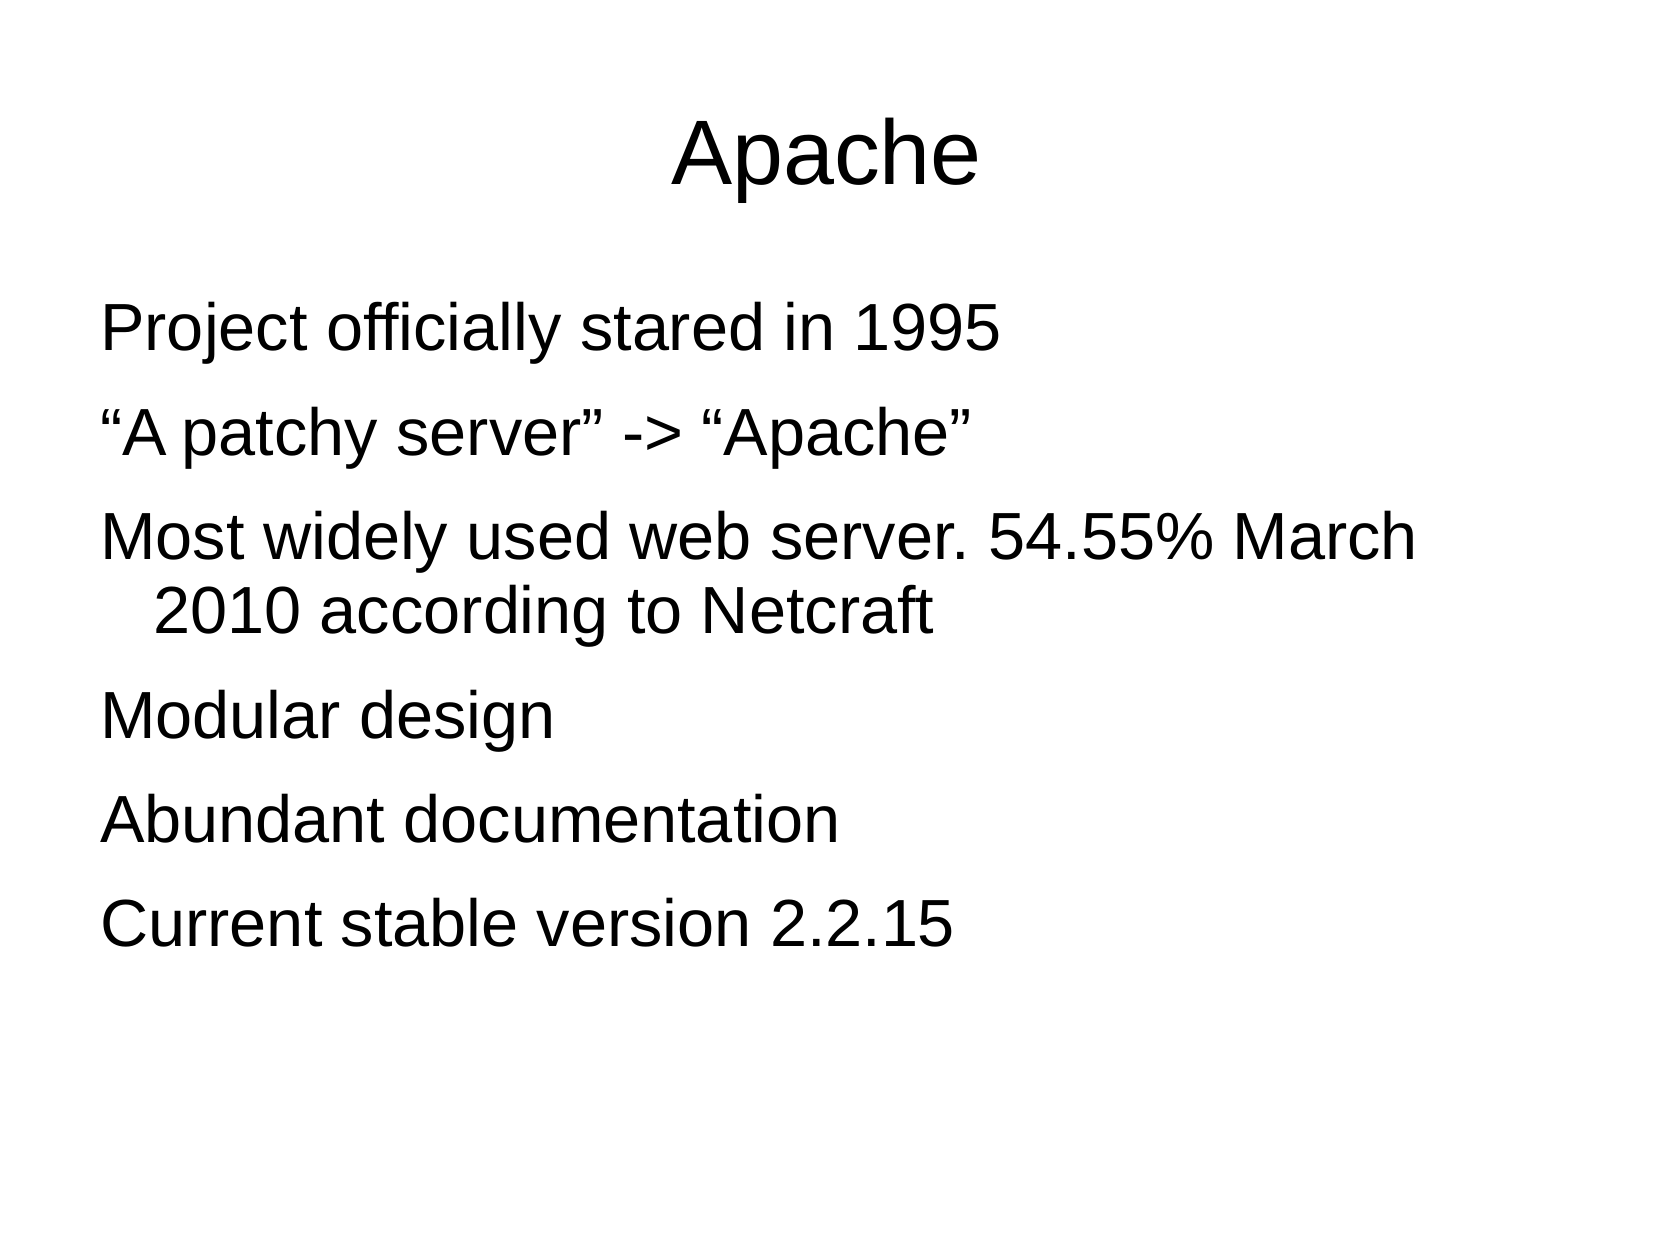

# Apache
Project officially stared in 1995
“A patchy server” -> “Apache”
Most widely used web server. 54.55% March 2010 according to Netcraft
Modular design
Abundant documentation
Current stable version 2.2.15